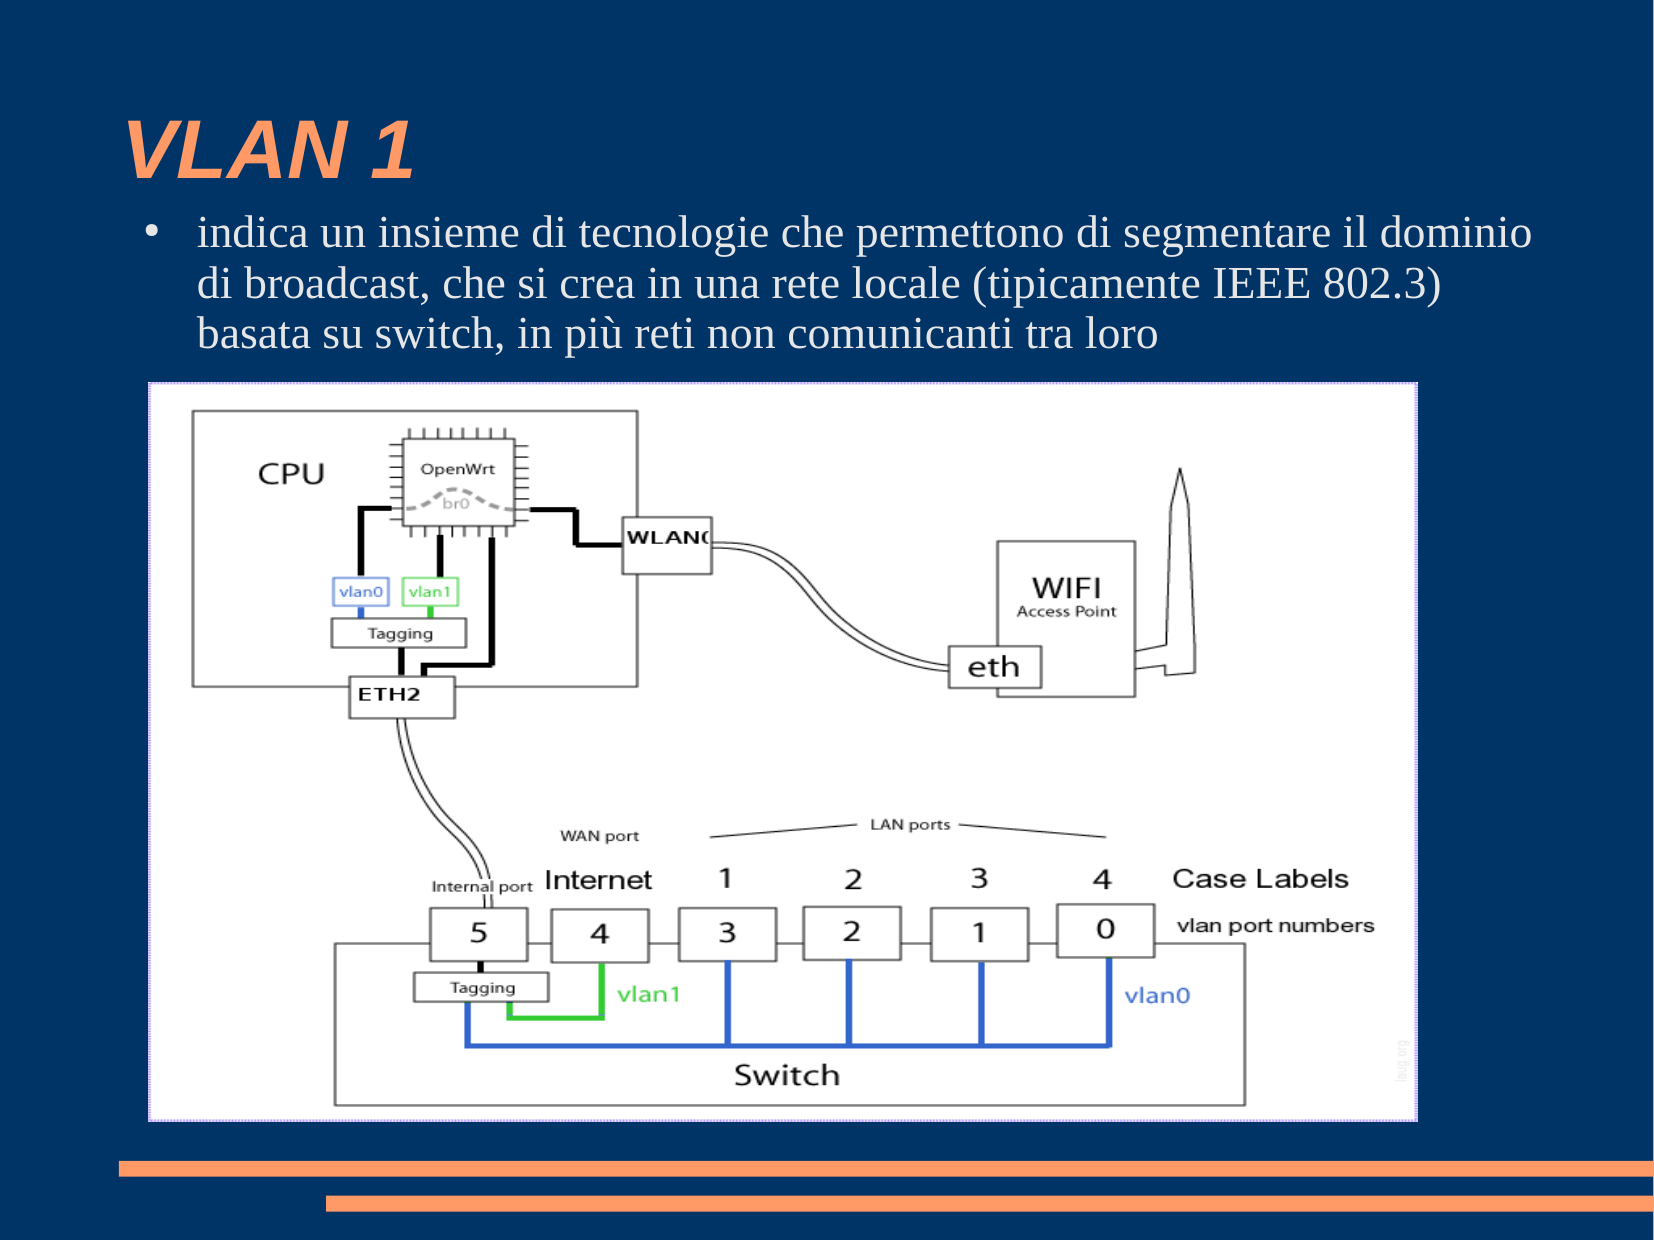

# VLAN 1
indica un insieme di tecnologie che permettono di segmentare il dominio di broadcast, che si crea in una rete locale (tipicamente IEEE 802.3) basata su switch, in più reti non comunicanti tra loro